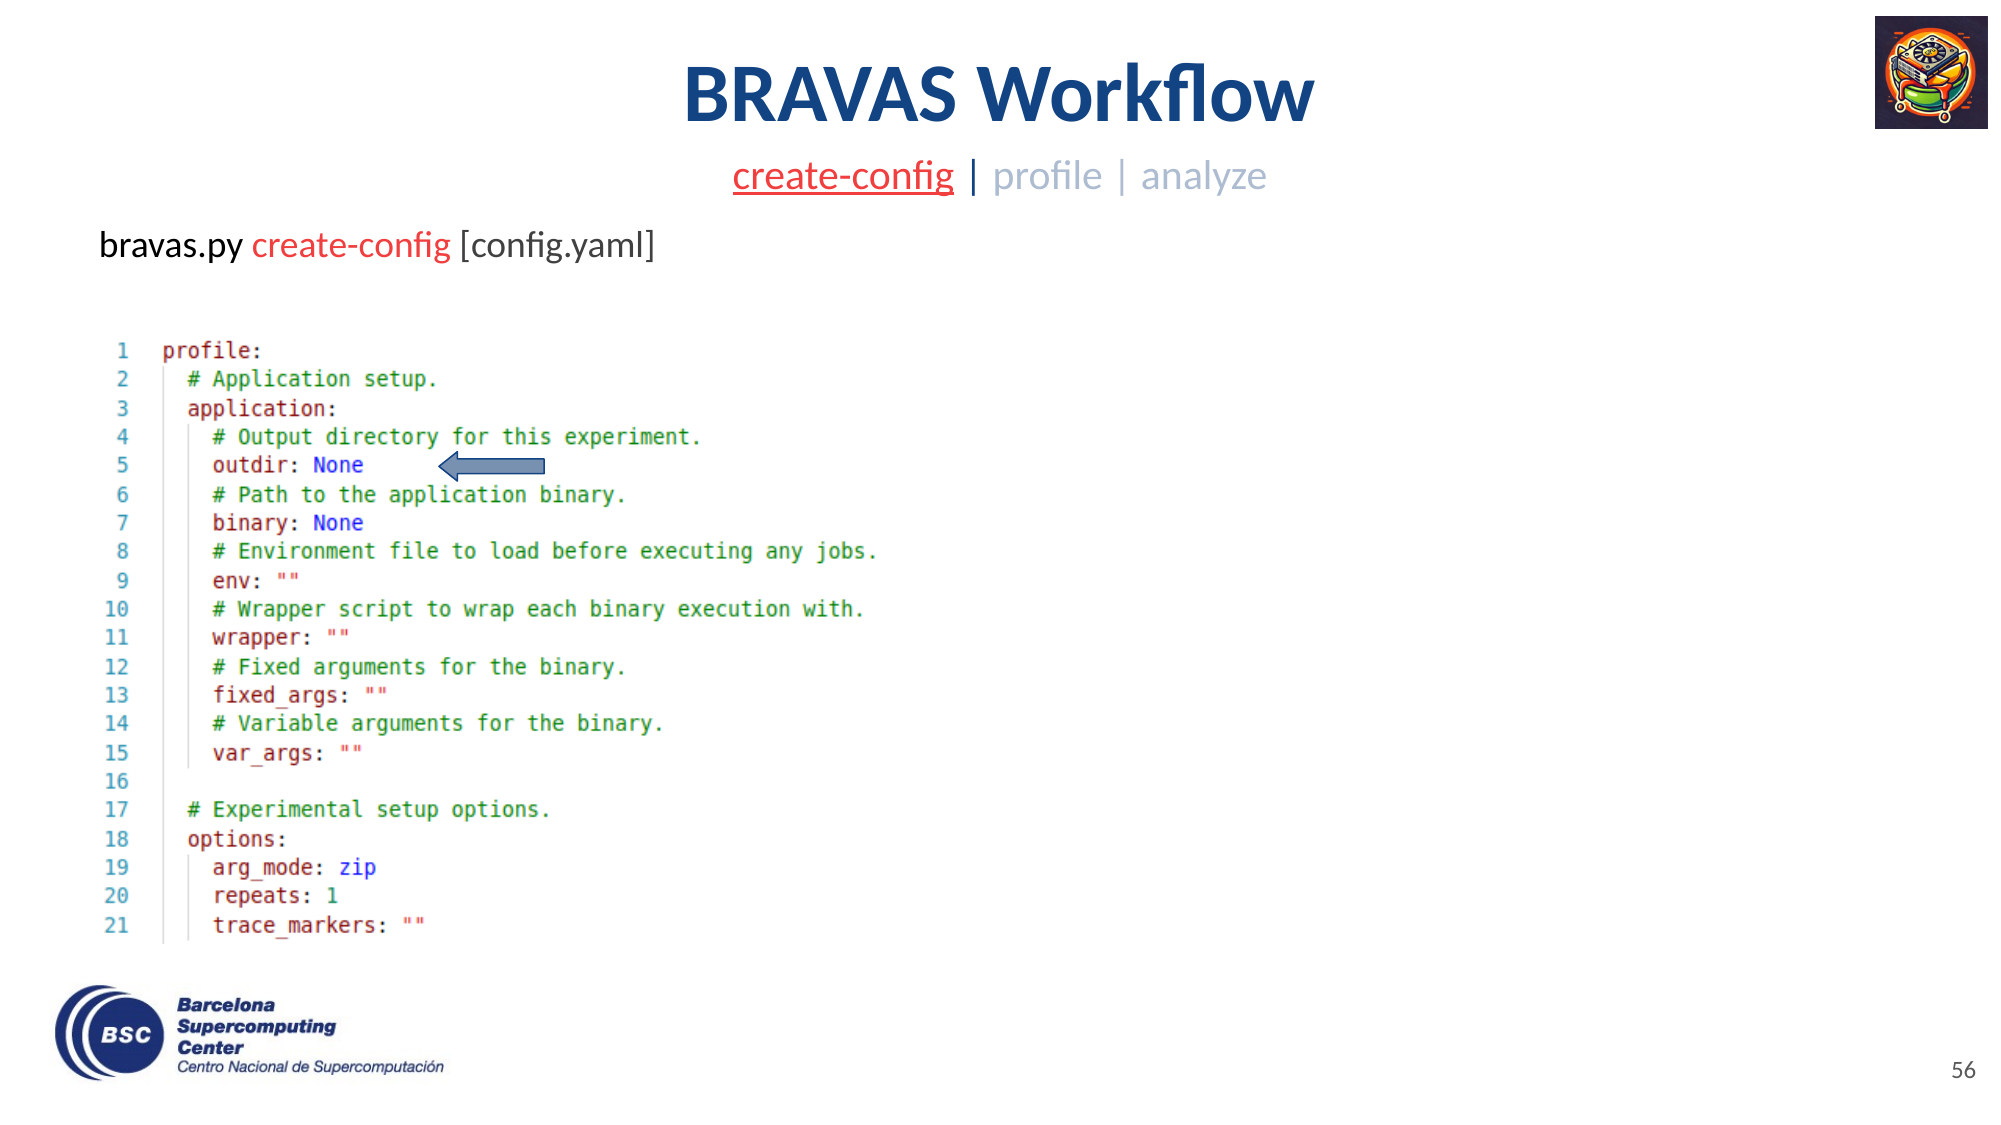

# BRAVAS Workflow
create-config | profile | analyze
bravas.py create-config [config.yaml]